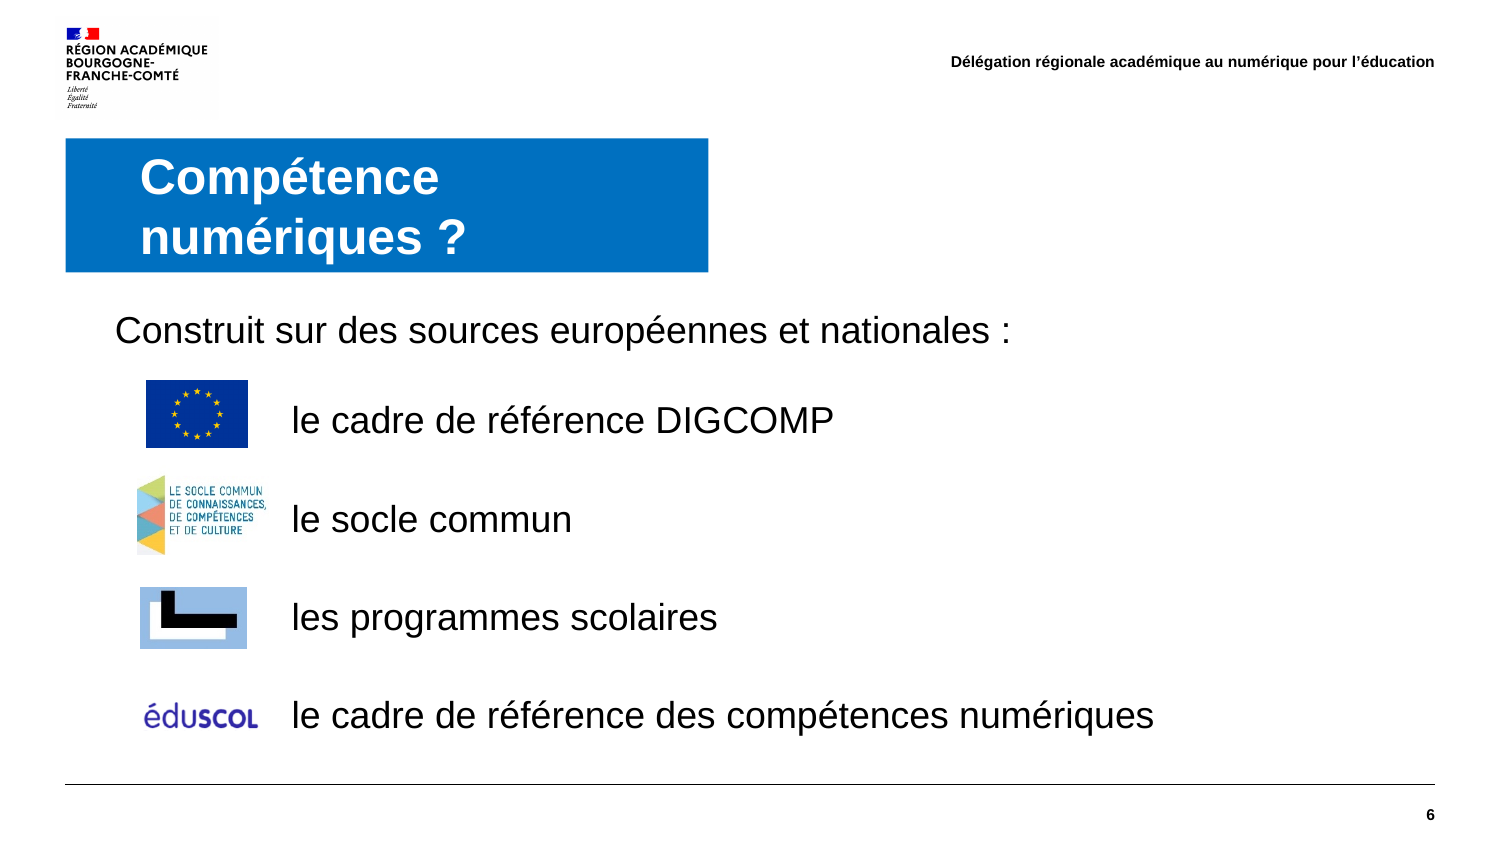

Délégation régionale académique au numérique pour l’éducation
# Compétence numériques ?
Construit sur des sources européennes et nationales :
le cadre de référence DIGCOMP
le socle commun
les programmes scolaires
le cadre de référence des compétences numériques